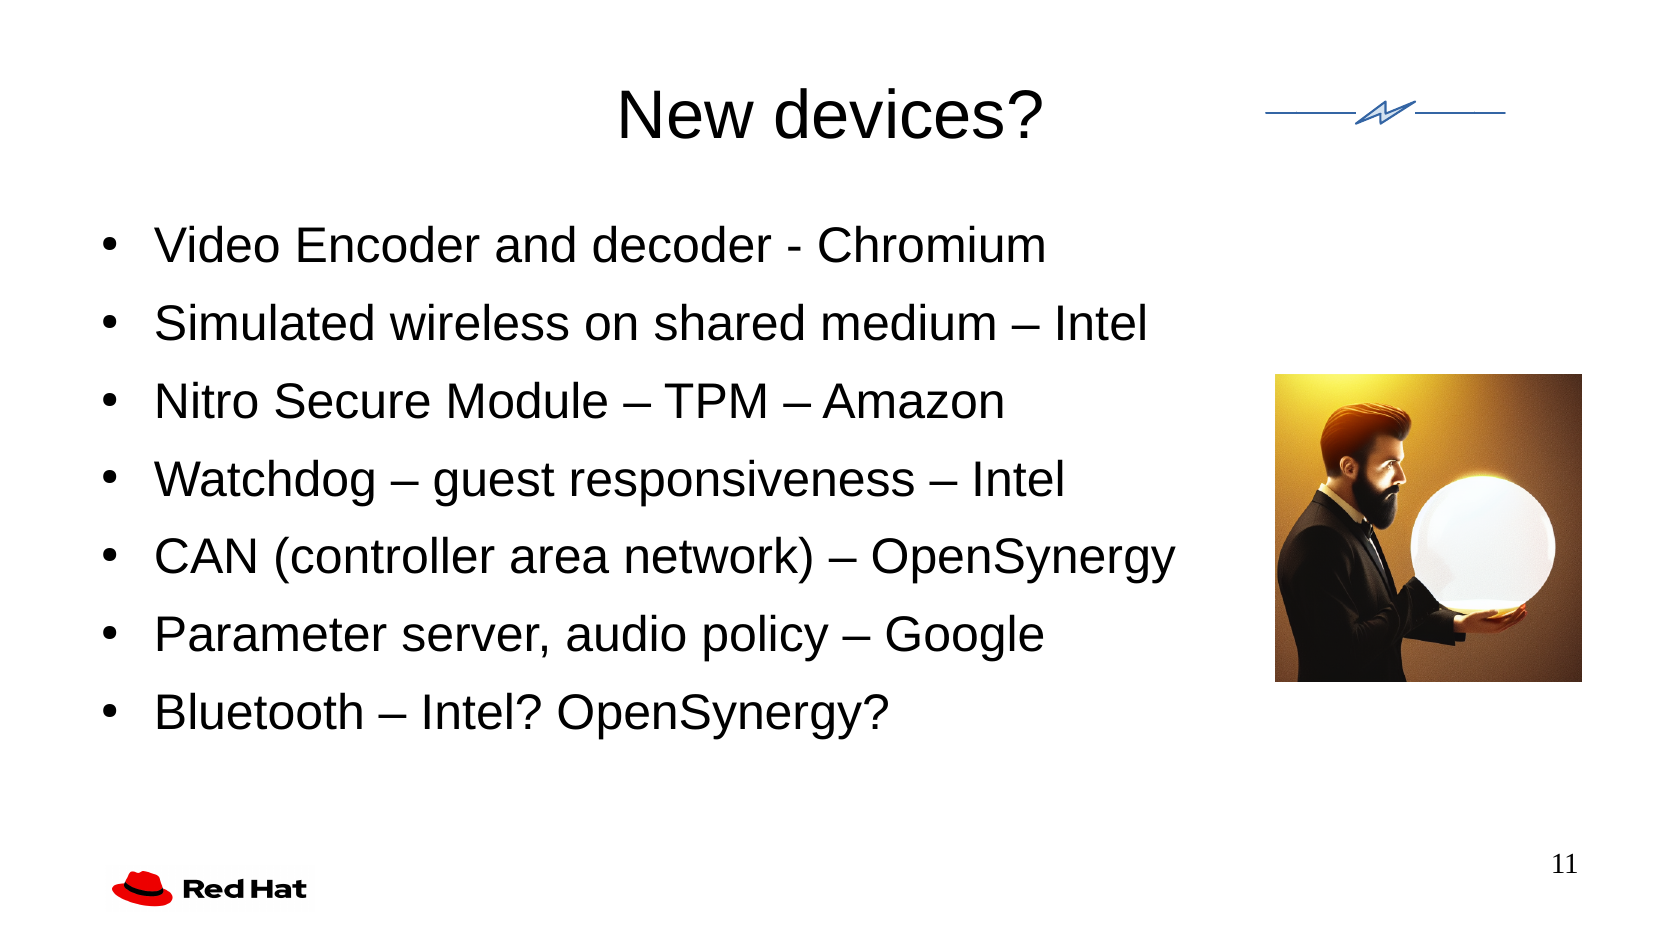

# New devices?
Video Encoder and decoder - Chromium
Simulated wireless on shared medium – Intel
Nitro Secure Module – TPM – Amazon
Watchdog – guest responsiveness – Intel
CAN (controller area network) – OpenSynergy
Parameter server, audio policy – Google
Bluetooth – Intel? OpenSynergy?
11